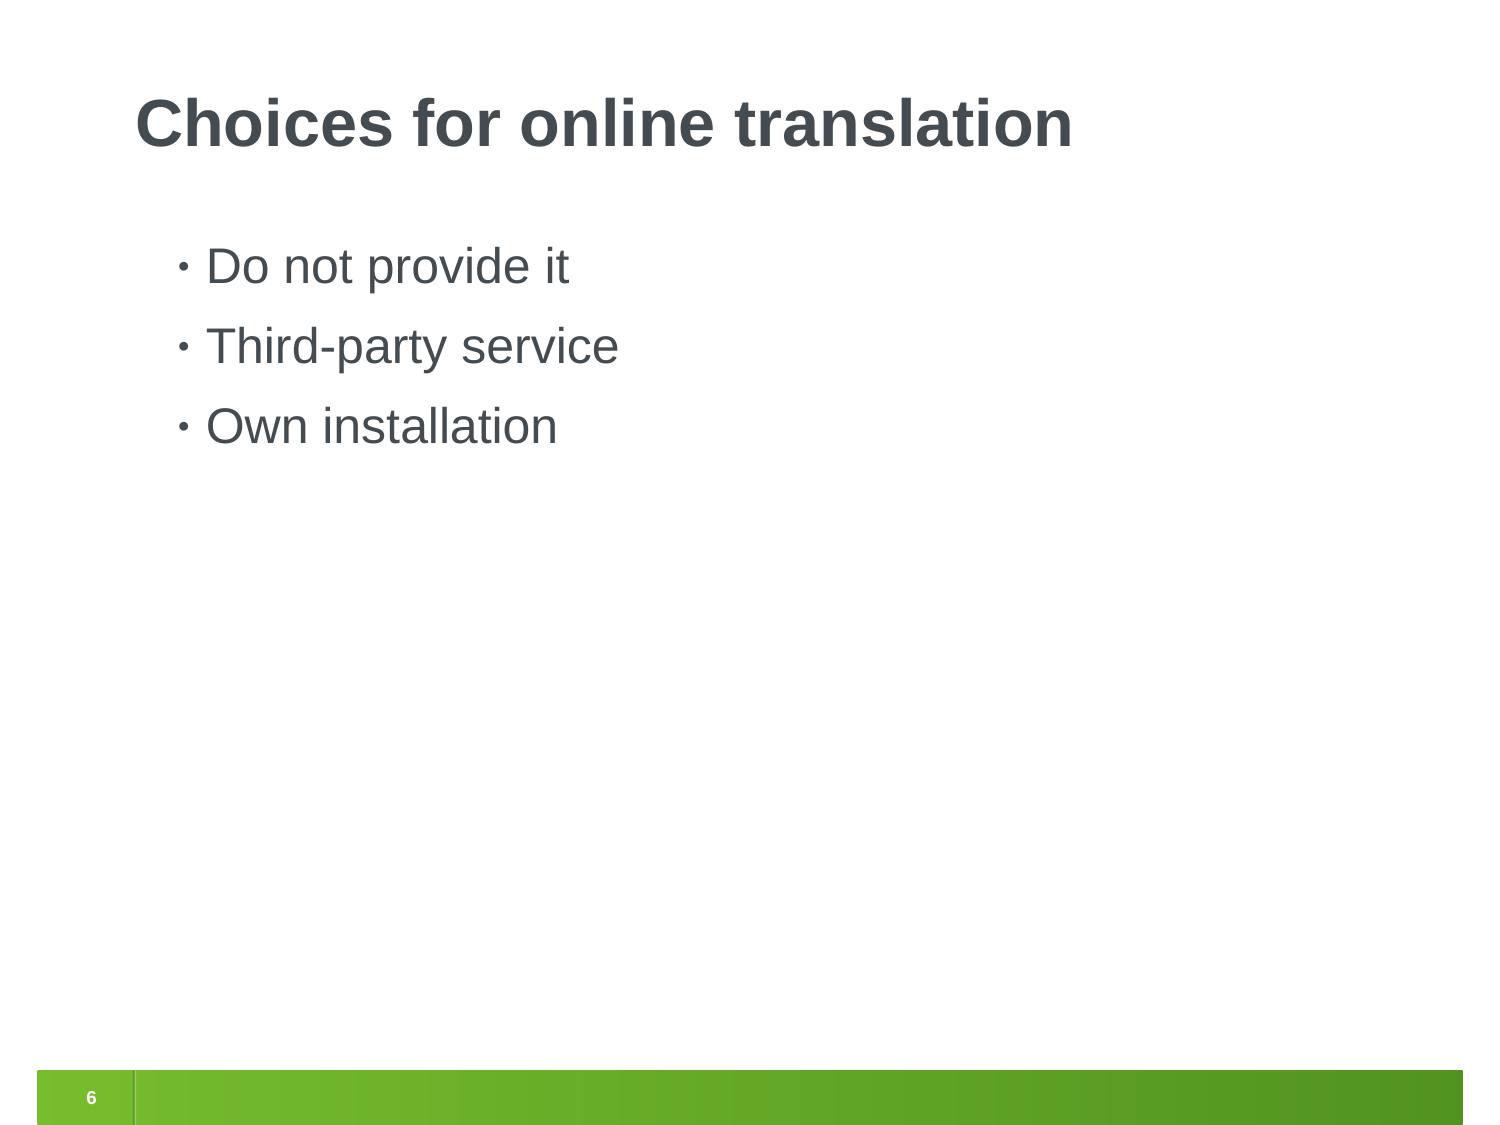

# Choices for online translation
Do not provide it
Third-party service
Own installation